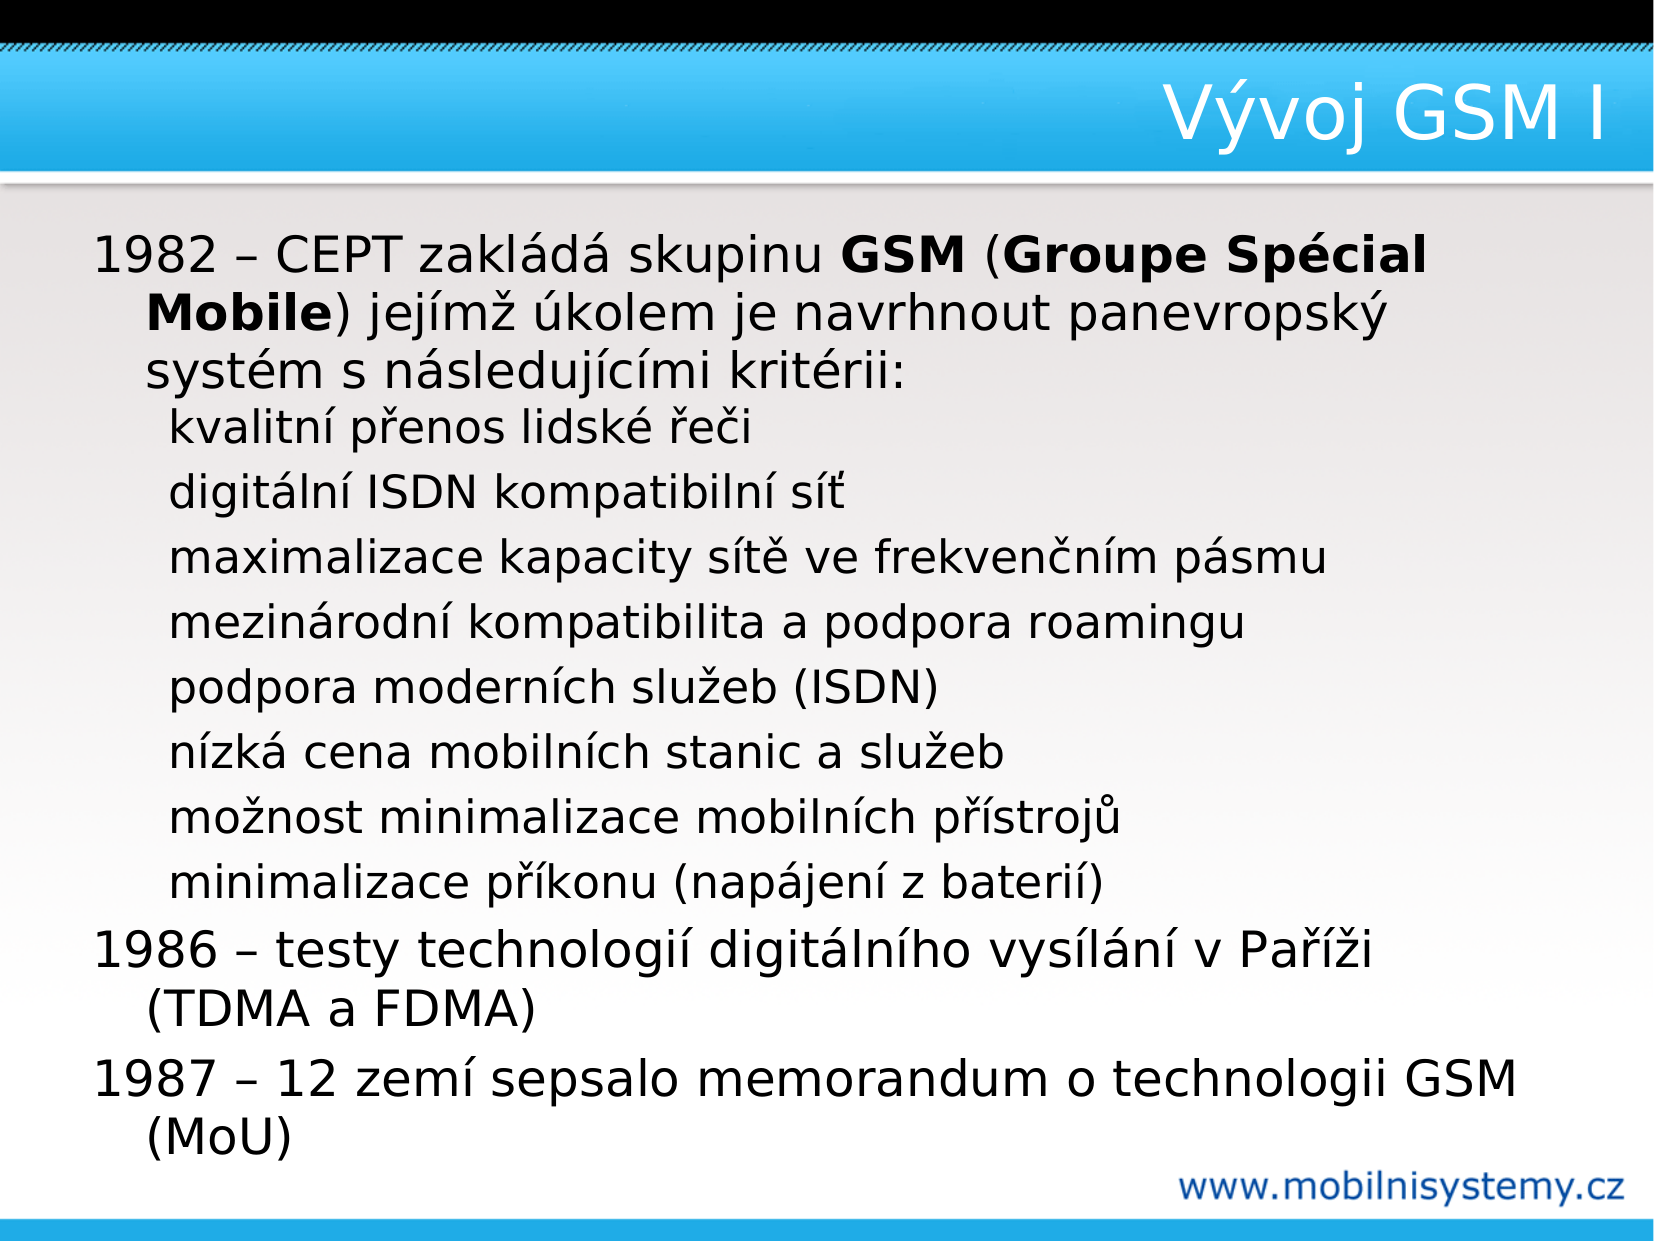

# Vývoj GSM I
1982 – CEPT zakládá skupinu GSM (Groupe Spécial Mobile) jejímž úkolem je navrhnout panevropský systém s následujícími kritérii:
kvalitní přenos lidské řeči
digitální ISDN kompatibilní síť
maximalizace kapacity sítě ve frekvenčním pásmu
mezinárodní kompatibilita a podpora roamingu
podpora moderních služeb (ISDN)
nízká cena mobilních stanic a služeb
možnost minimalizace mobilních přístrojů
minimalizace příkonu (napájení z baterií)
1986 – testy technologií digitálního vysílání v Paříži (TDMA a FDMA)
1987 – 12 zemí sepsalo memorandum o technologii GSM (MoU)